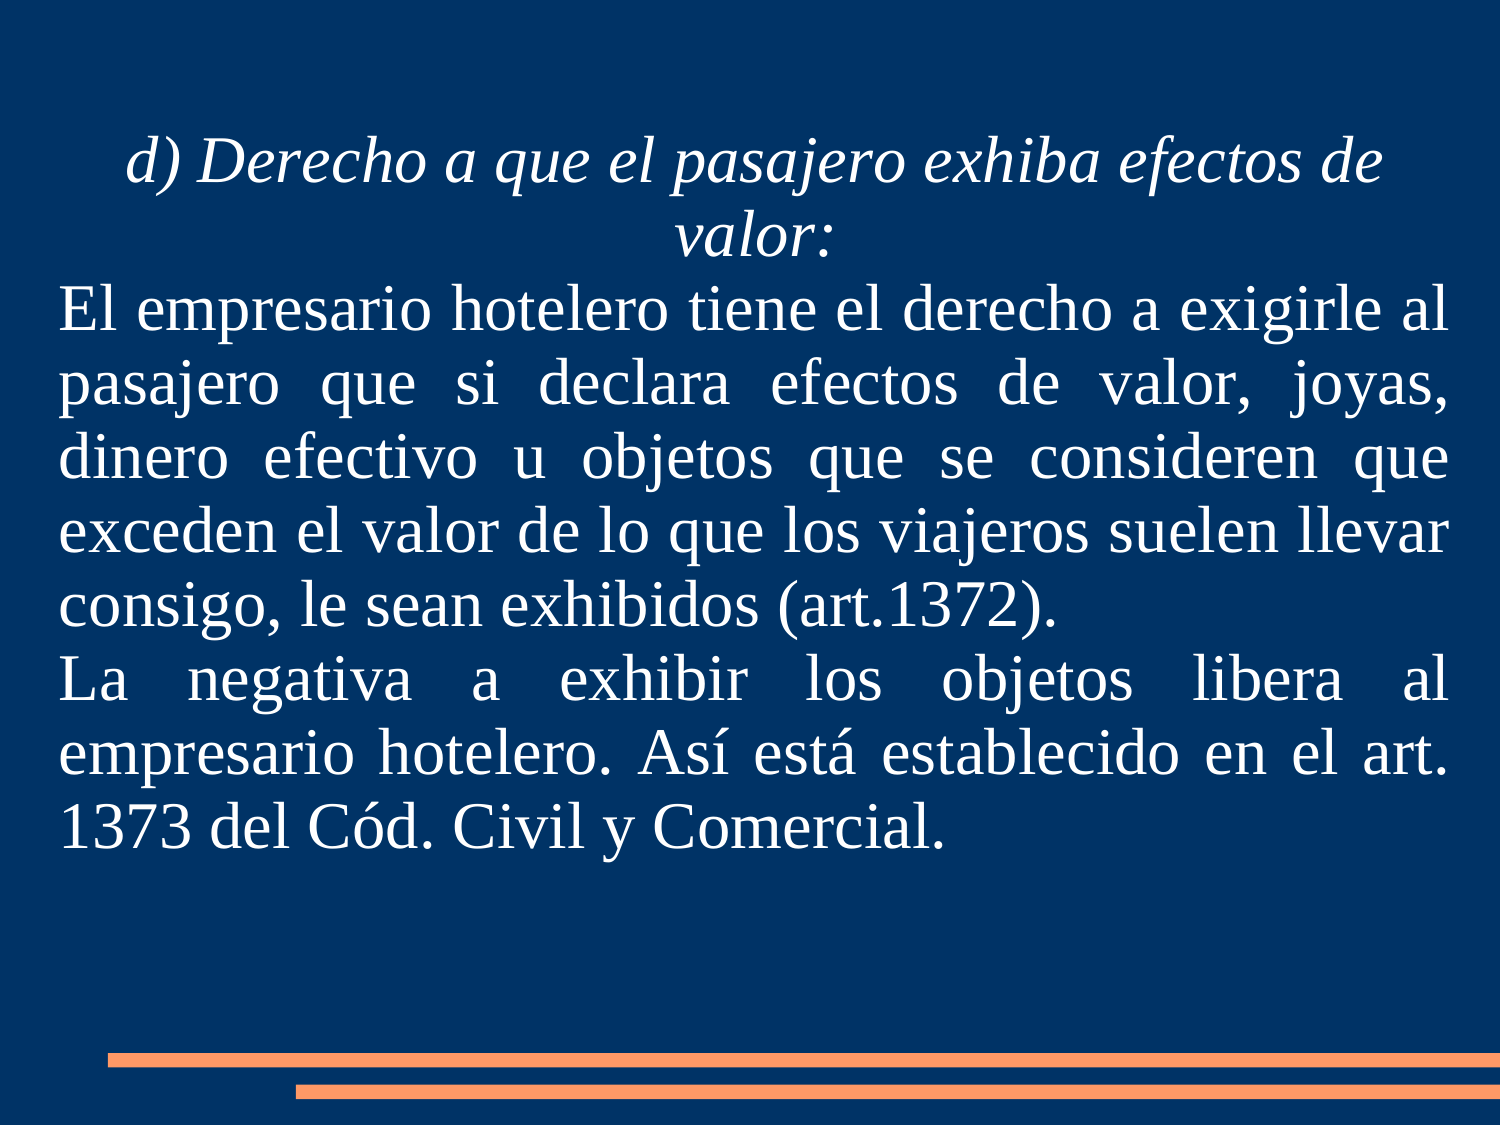

# d) Derecho a que el pasajero exhiba efectos de valor:
El empresario hotelero tiene el derecho a exigirle al pasajero que si declara efectos de valor, joyas, dinero efectivo u objetos que se consideren que exceden el valor de lo que los viajeros suelen llevar consigo, le sean exhibidos (art.1372).
La negativa a exhibir los objetos libera al empresario hotelero. Así está establecido en el art. 1373 del Cód. Civil y Comercial.